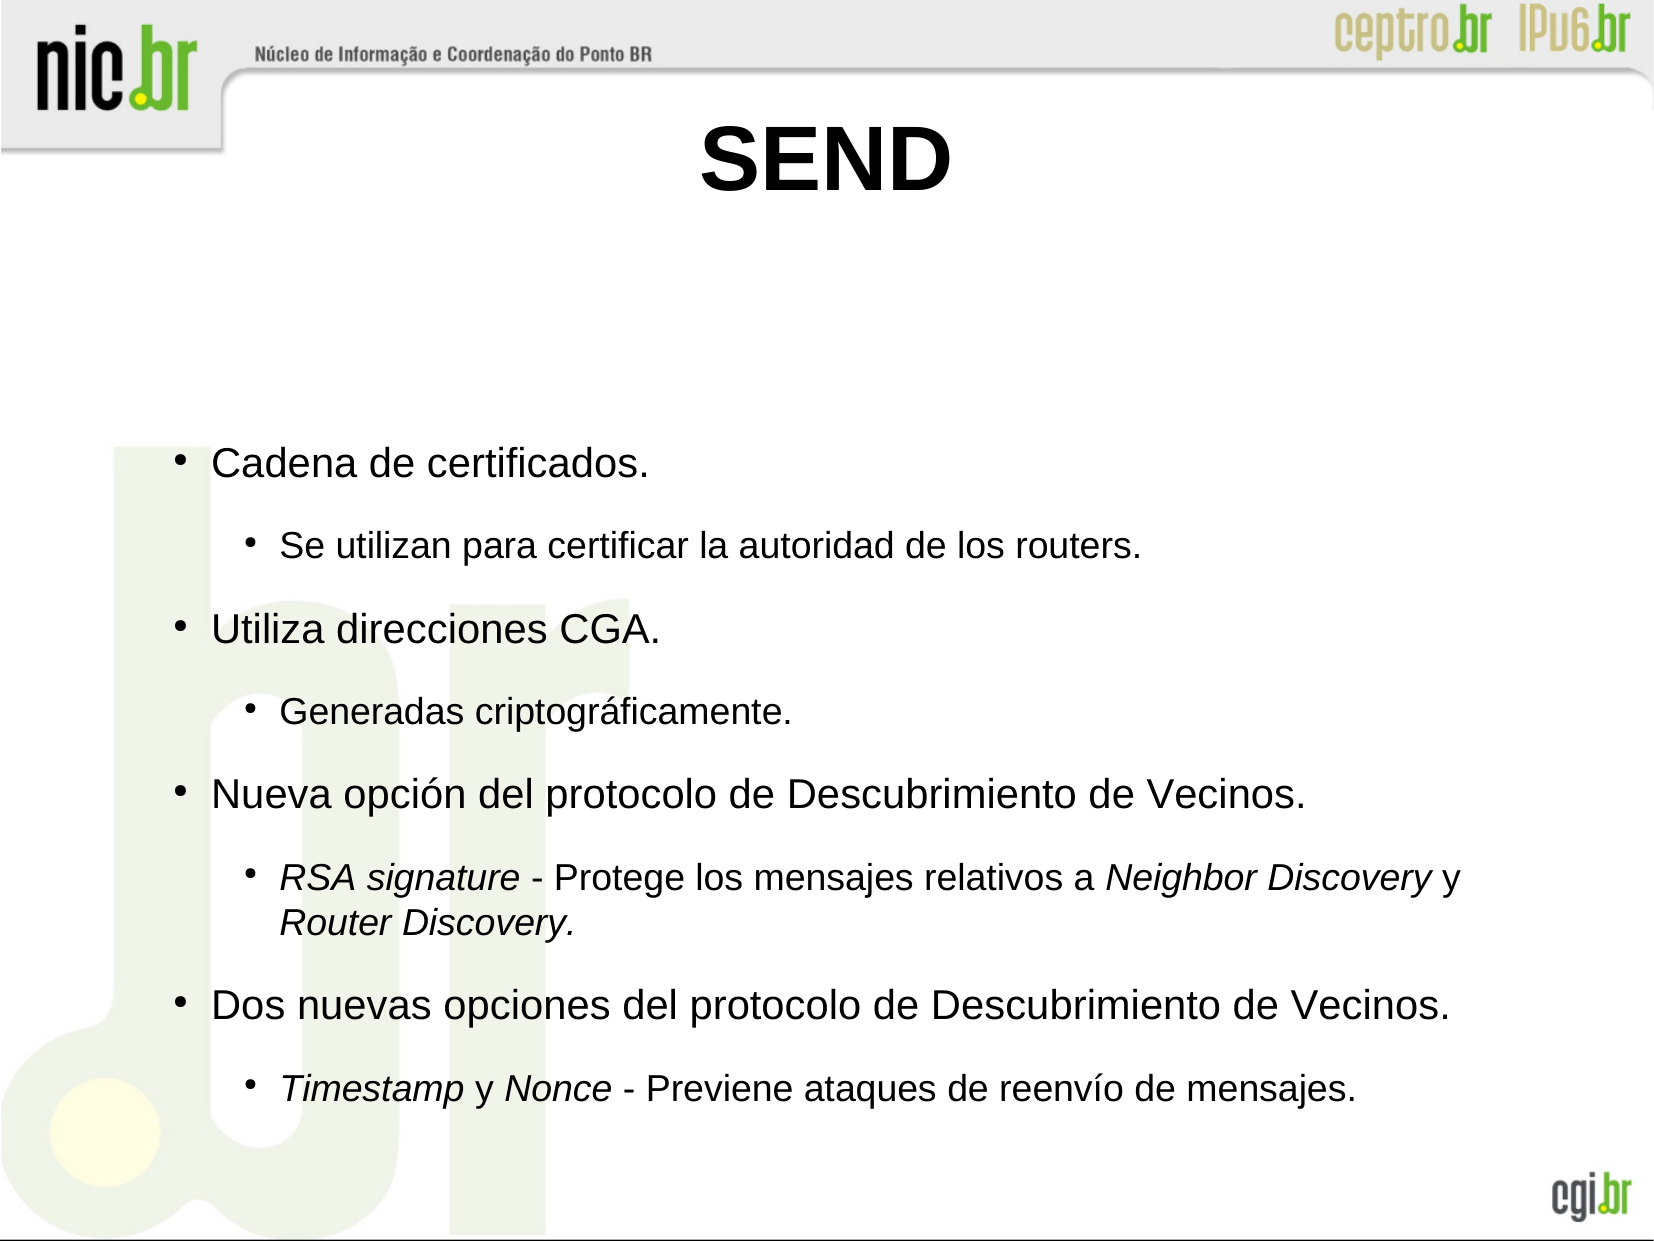

SEND
 Cadena de certificados.
Se utilizan para certificar la autoridad de los routers.
 Utiliza direcciones CGA.
Generadas criptográficamente.
 Nueva opción del protocolo de Descubrimiento de Vecinos.
RSA signature - Protege los mensajes relativos a Neighbor Discovery y Router Discovery.
 Dos nuevas opciones del protocolo de Descubrimiento de Vecinos.
Timestamp y Nonce - Previene ataques de reenvío de mensajes.